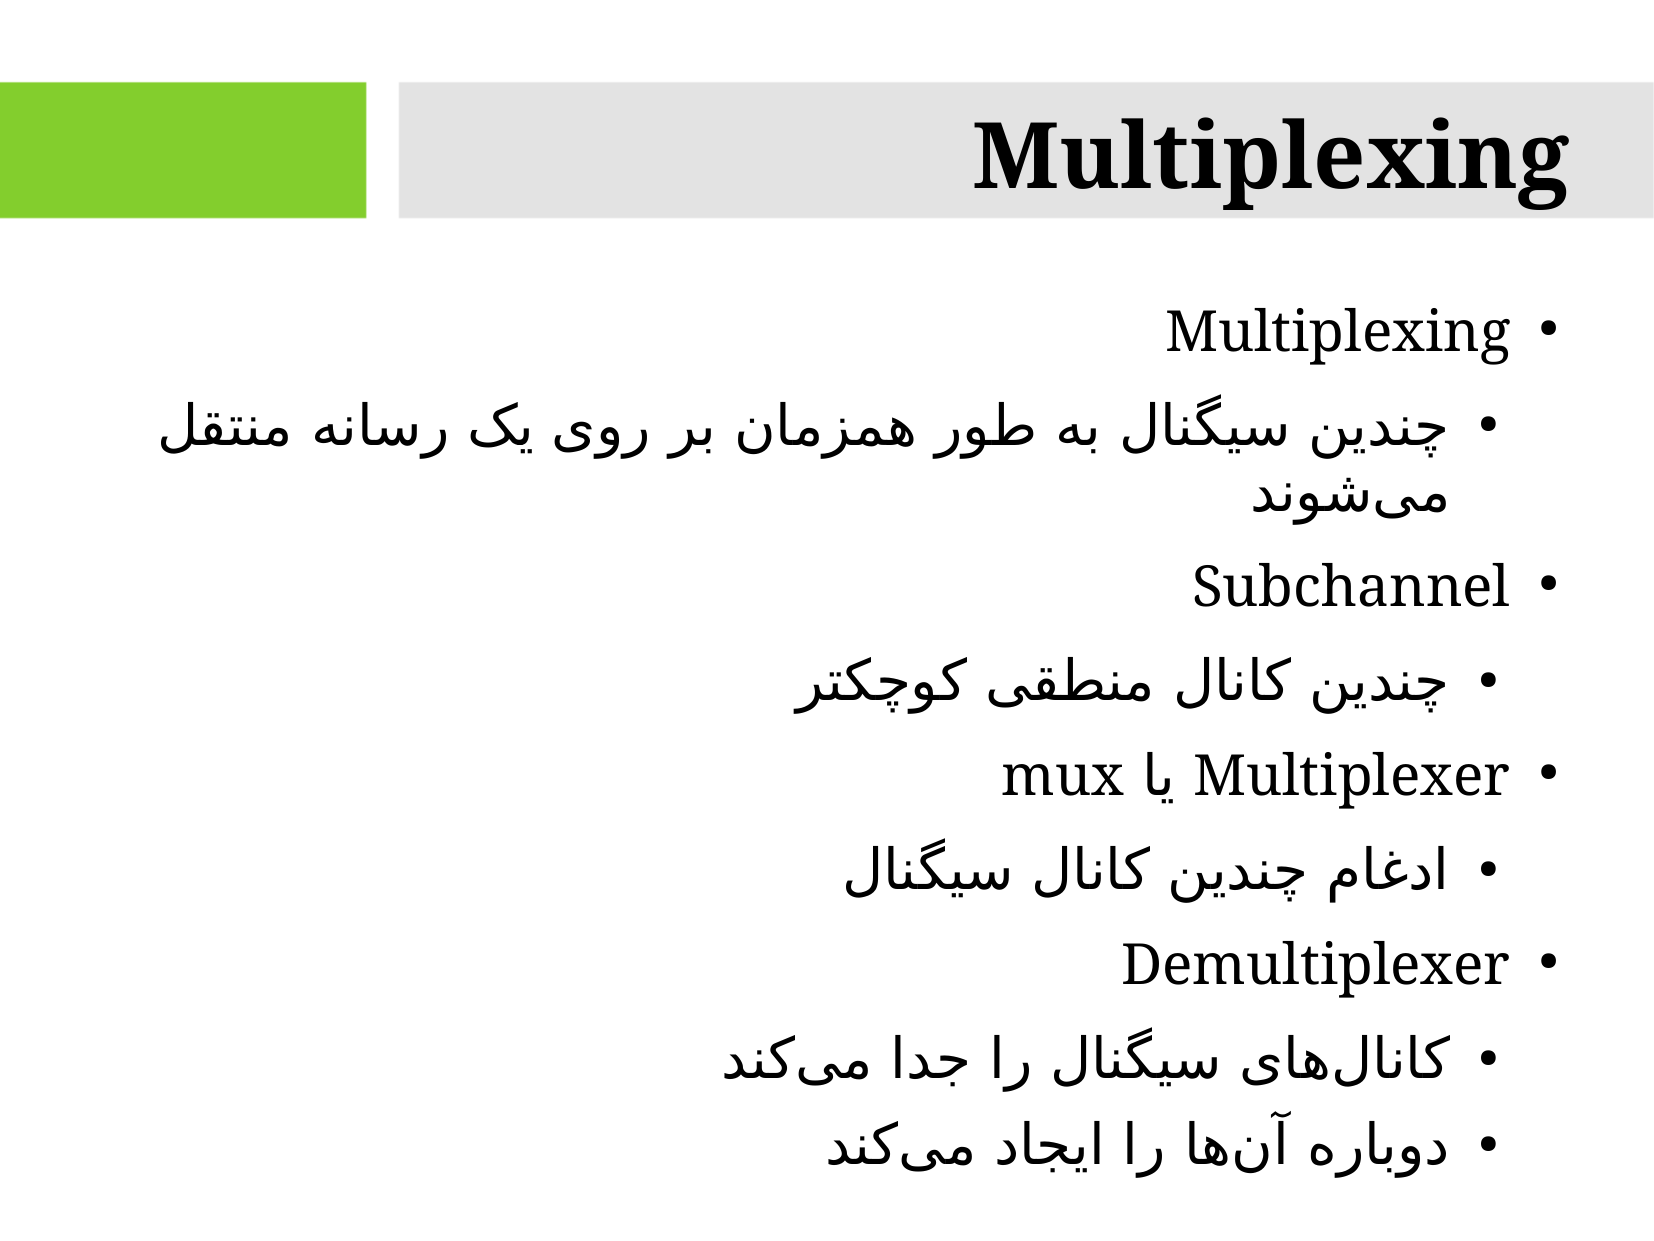

# Multiplexing
Multiplexing
چندین سیگنال به طور همزمان بر روی یک رسانه منتقل می‌شوند
Subchannel
چندین کانال منطقی کوچکتر
Multiplexer یا mux
ادغام چندین کانال سیگنال
Demultiplexer
کانال‌های سیگنال را جدا می‌کند
دوباره آن‌ها را ایجاد می‌کند